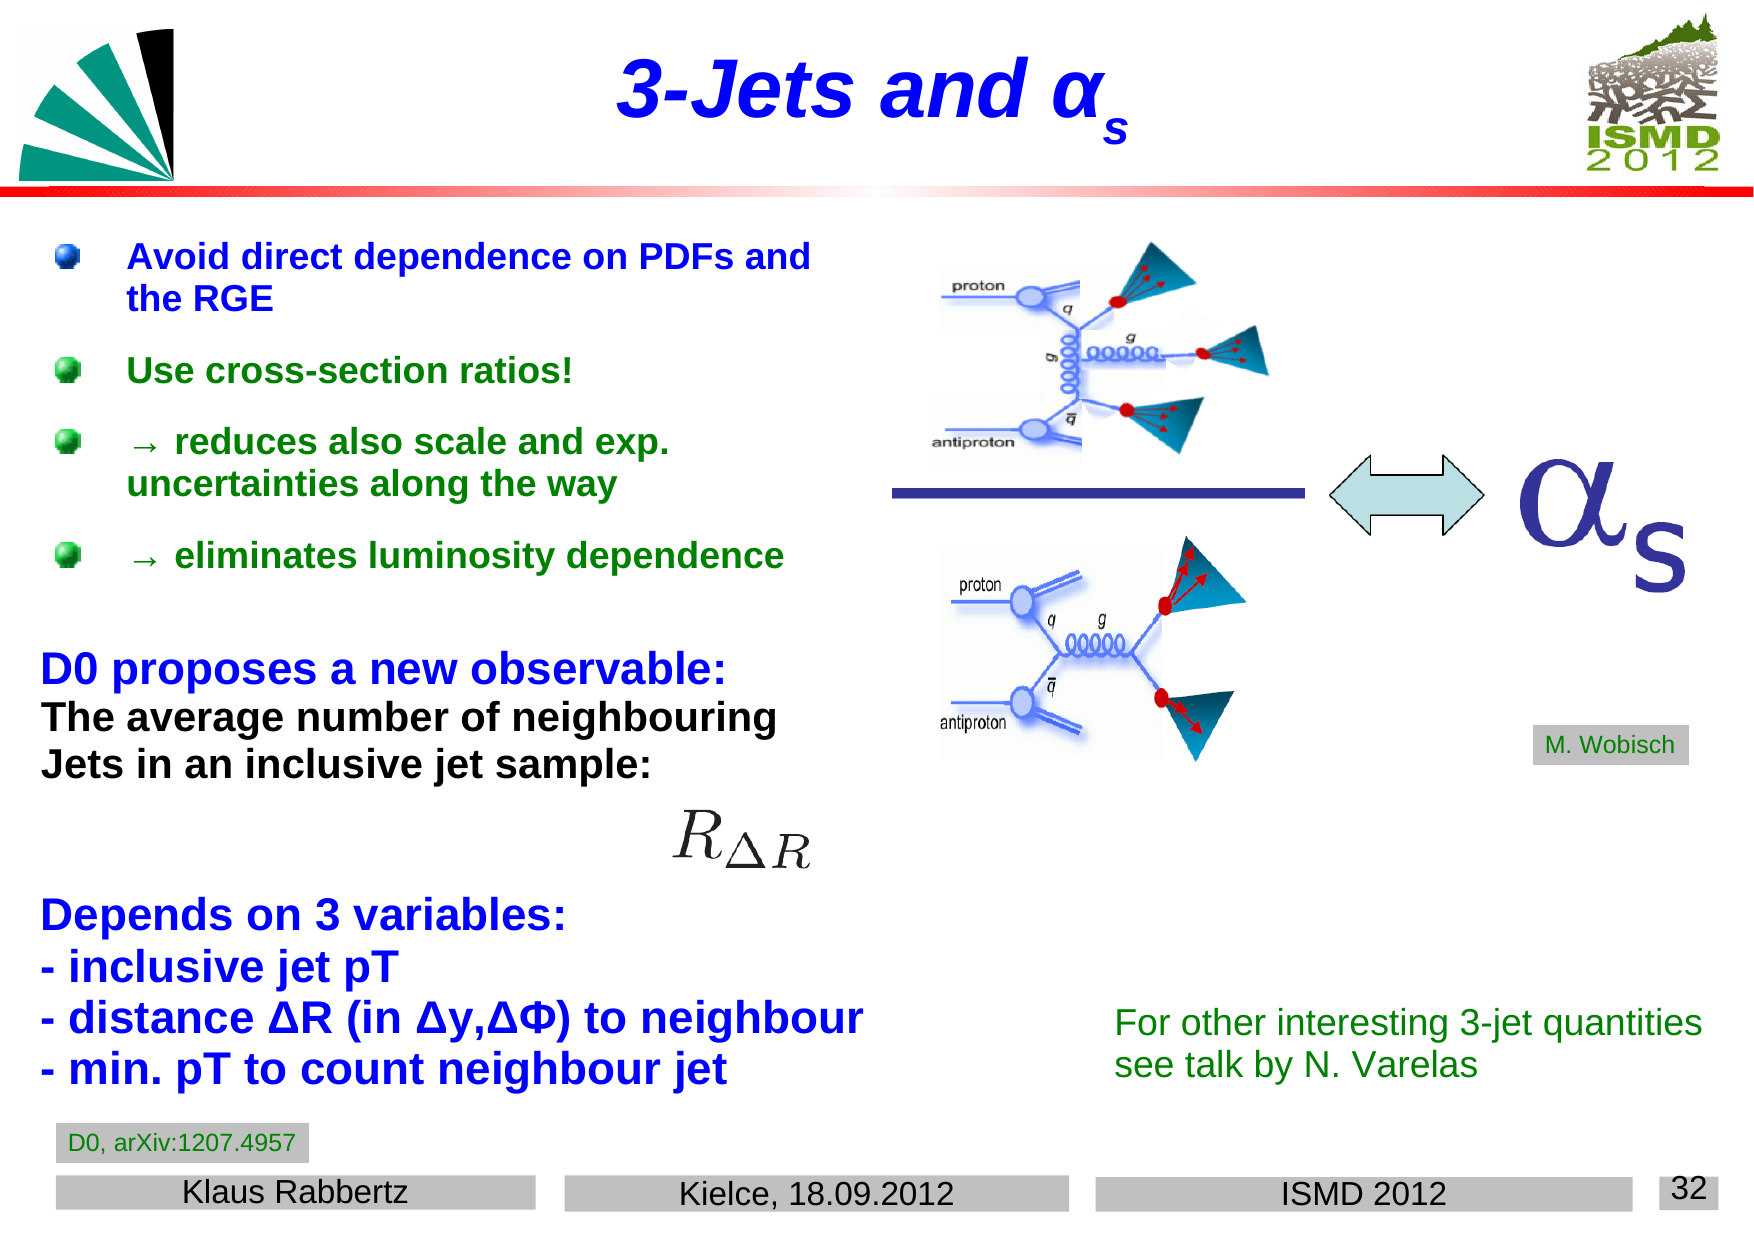

# 3-Jets and αs
Avoid direct dependence on PDFs and the RGE
Use cross-section ratios!
→ reduces also scale and exp. uncertainties along the way
→ eliminates luminosity dependence
D0 proposes a new observable:
The average number of neighbouring
Jets in an inclusive jet sample:
Depends on 3 variables:
- inclusive jet pT
- distance ΔR (in Δy,ΔΦ) to neighbour
- min. pT to count neighbour jet
M. Wobisch
For other interesting 3-jet quantities
see talk by N. Varelas
D0, arXiv:1207.4957